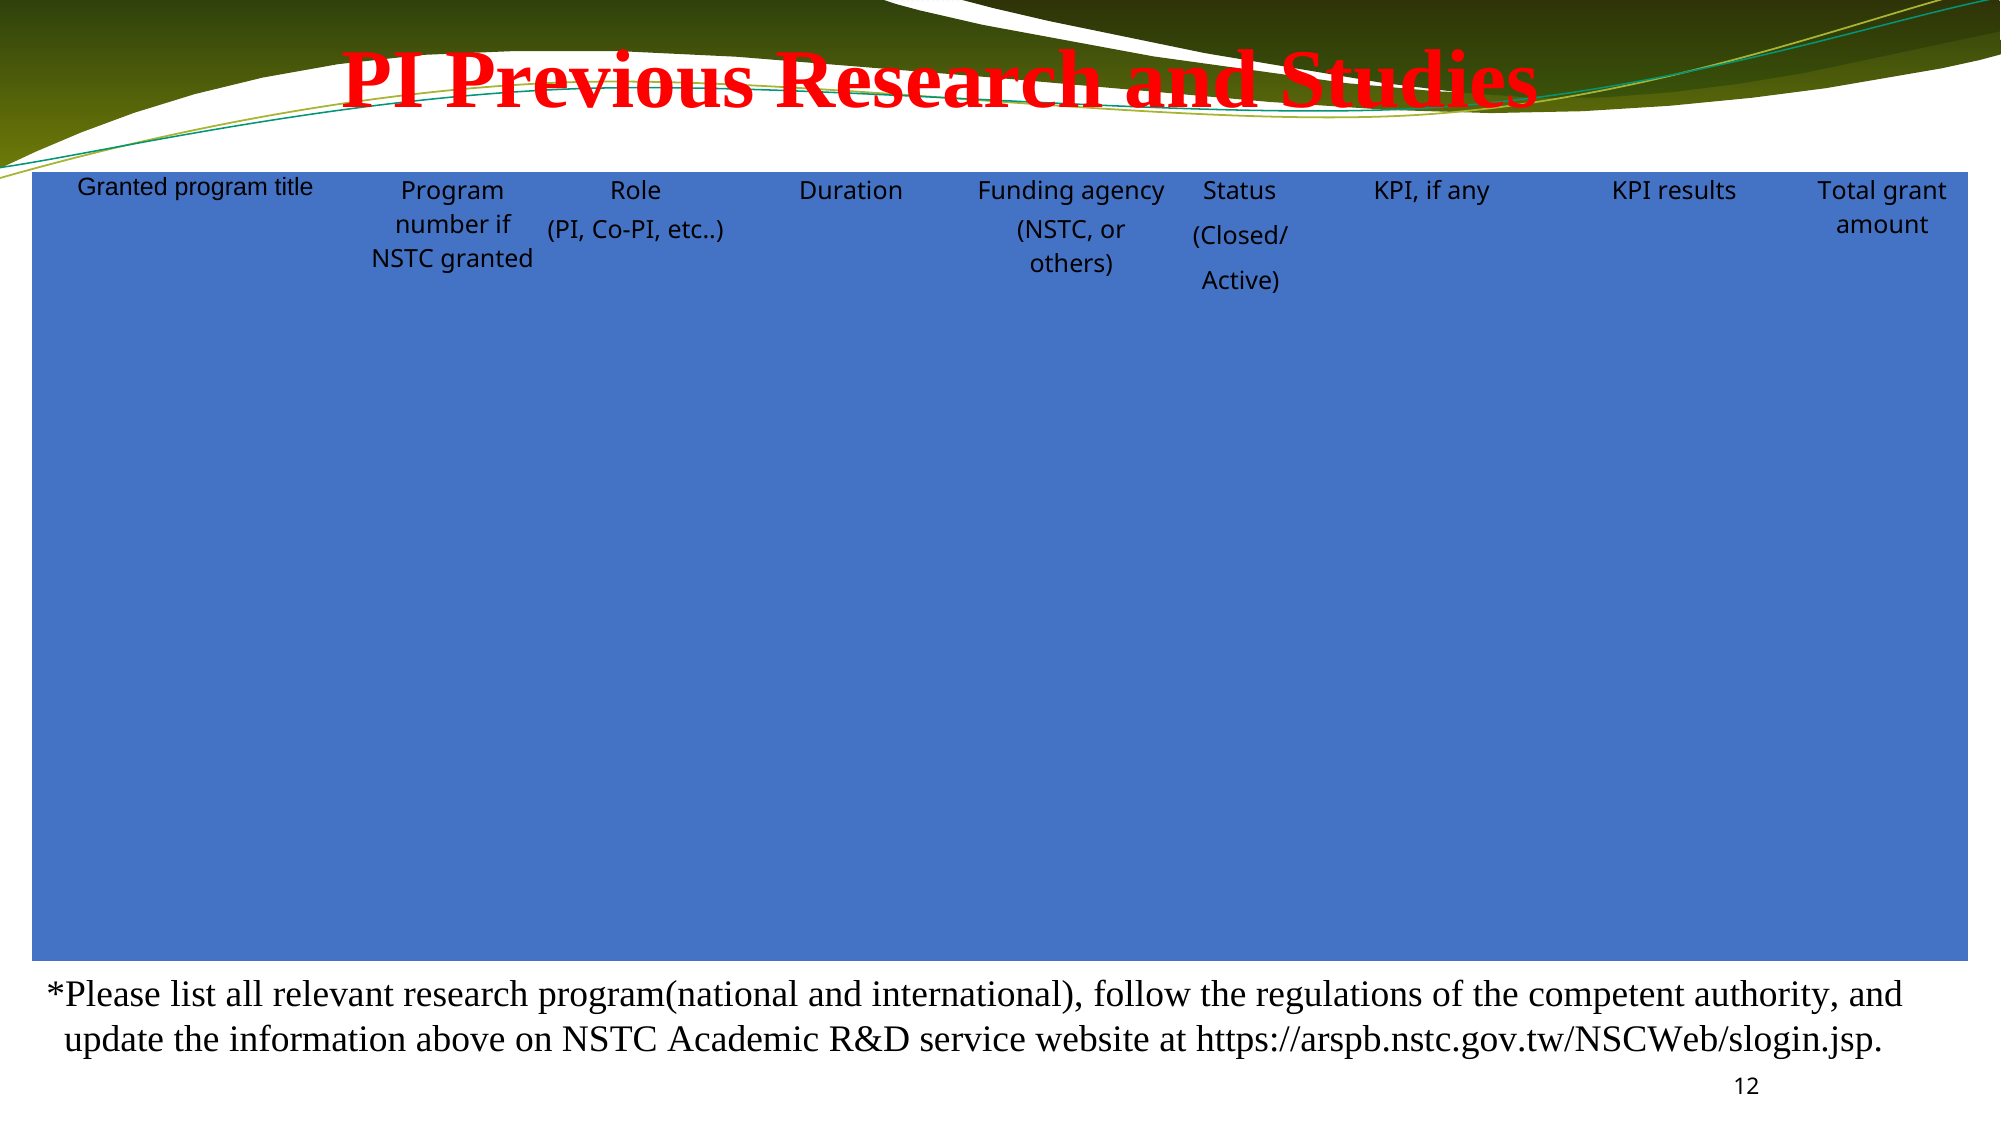

PI Previous Research and Studies
| Granted program title | Program number if NSTC granted | Role (PI, Co-PI, etc..) | Duration | Funding agency (NSTC, or others) | Status (Closed/ Active) | KPI, if any | KPI results | Total grant amount |
| --- | --- | --- | --- | --- | --- | --- | --- | --- |
| | | | | | | | | |
| | | | | | | | | |
| | | | | | | | | |
| | | | | | | | | |
| | | | | | | | | |
| | | | | | | | | |
| | | | | | | | | |
| | | | | | | | | |
*Please list all relevant research program(national and international), follow the regulations of the competent authority, and
update the information above on NSTC Academic R&D service website at https://arspb.nstc.gov.tw/NSCWeb/slogin.jsp.